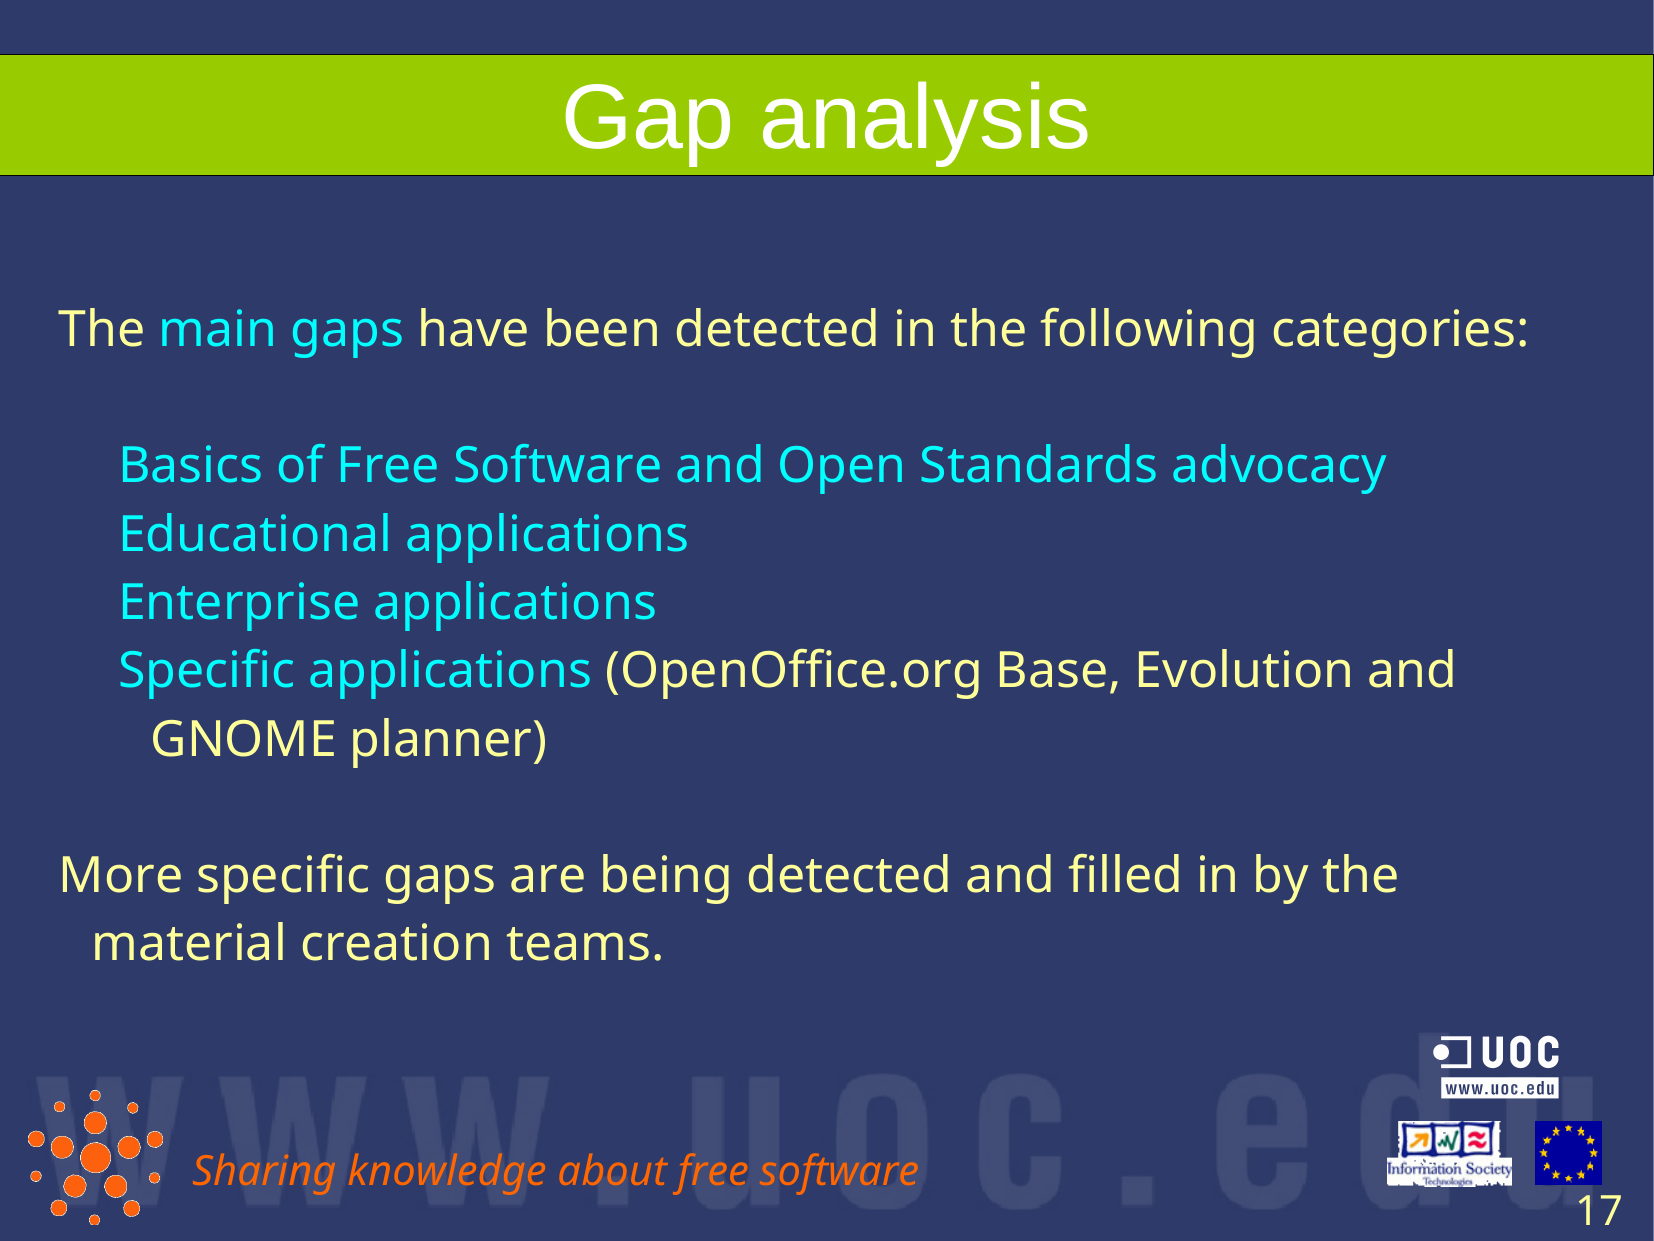

# Gap analysis
The main gaps have been detected in the following categories:
Basics of Free Software and Open Standards advocacy
Educational applications
Enterprise applications
Specific applications (OpenOffice.org Base, Evolution and 	GNOME planner)
More specific gaps are being detected and filled in by the material creation teams.